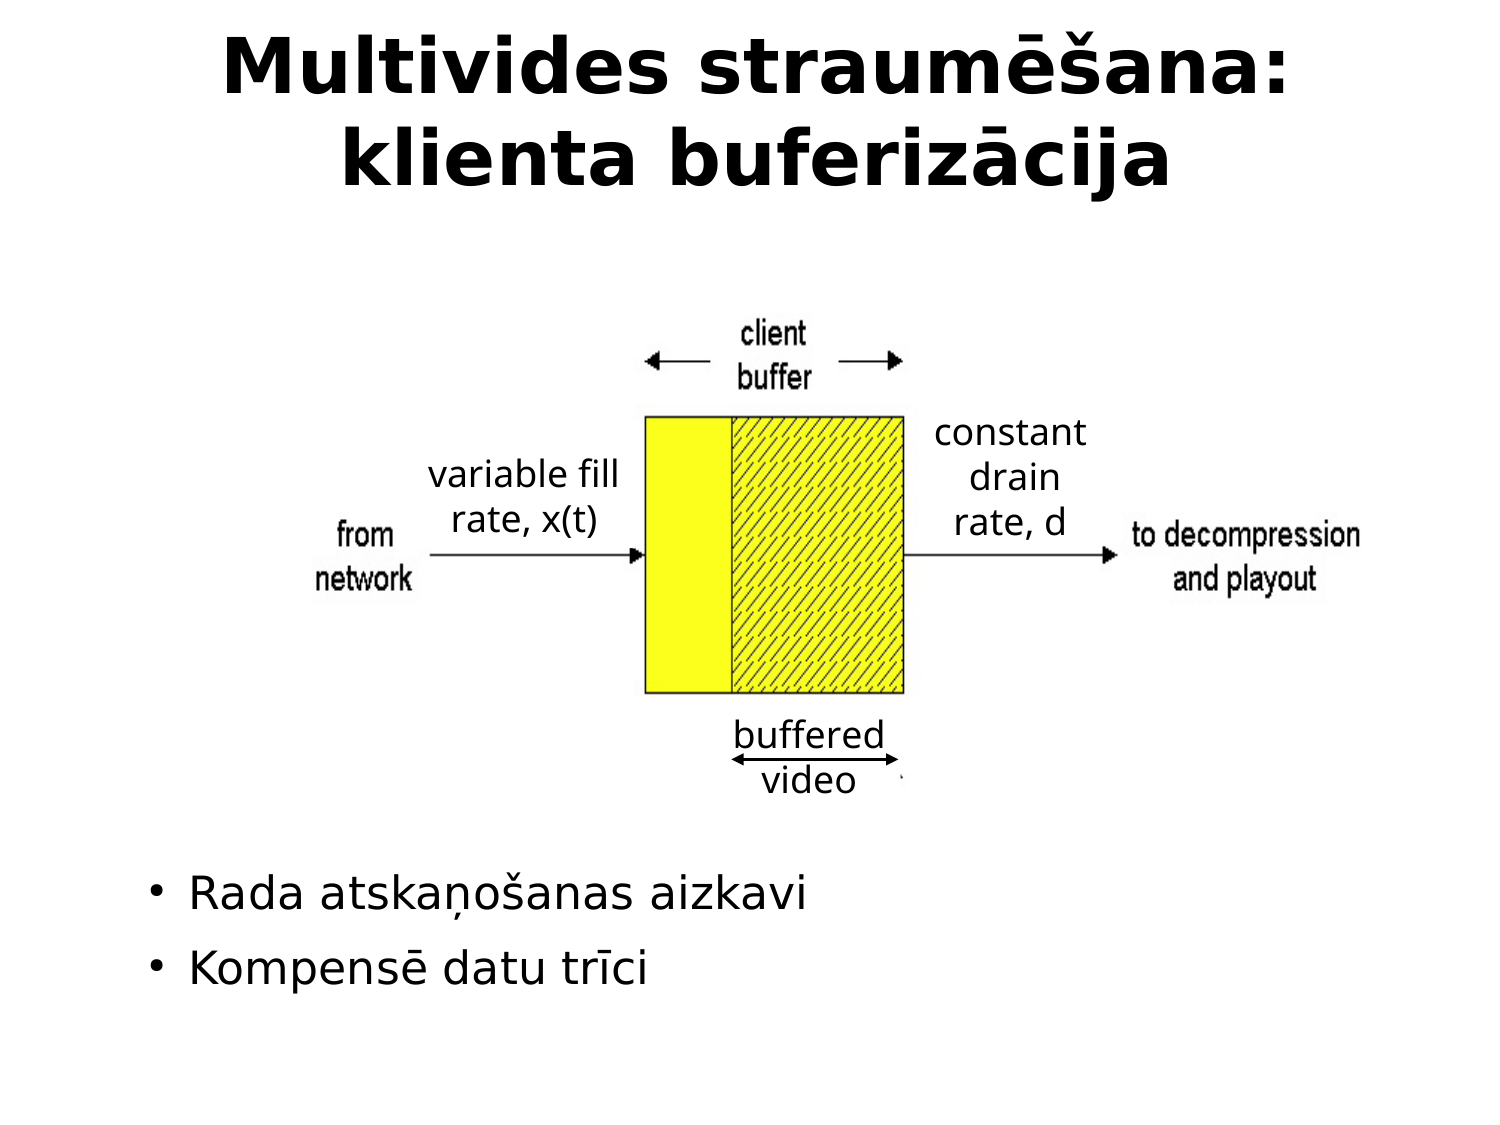

# Multivides straumēšana: klienta buferizācija
constant
 drain
rate, d
variable fill
rate, x(t)
buffered
video
Rada atskaņošanas aizkavi
Kompensē datu trīci